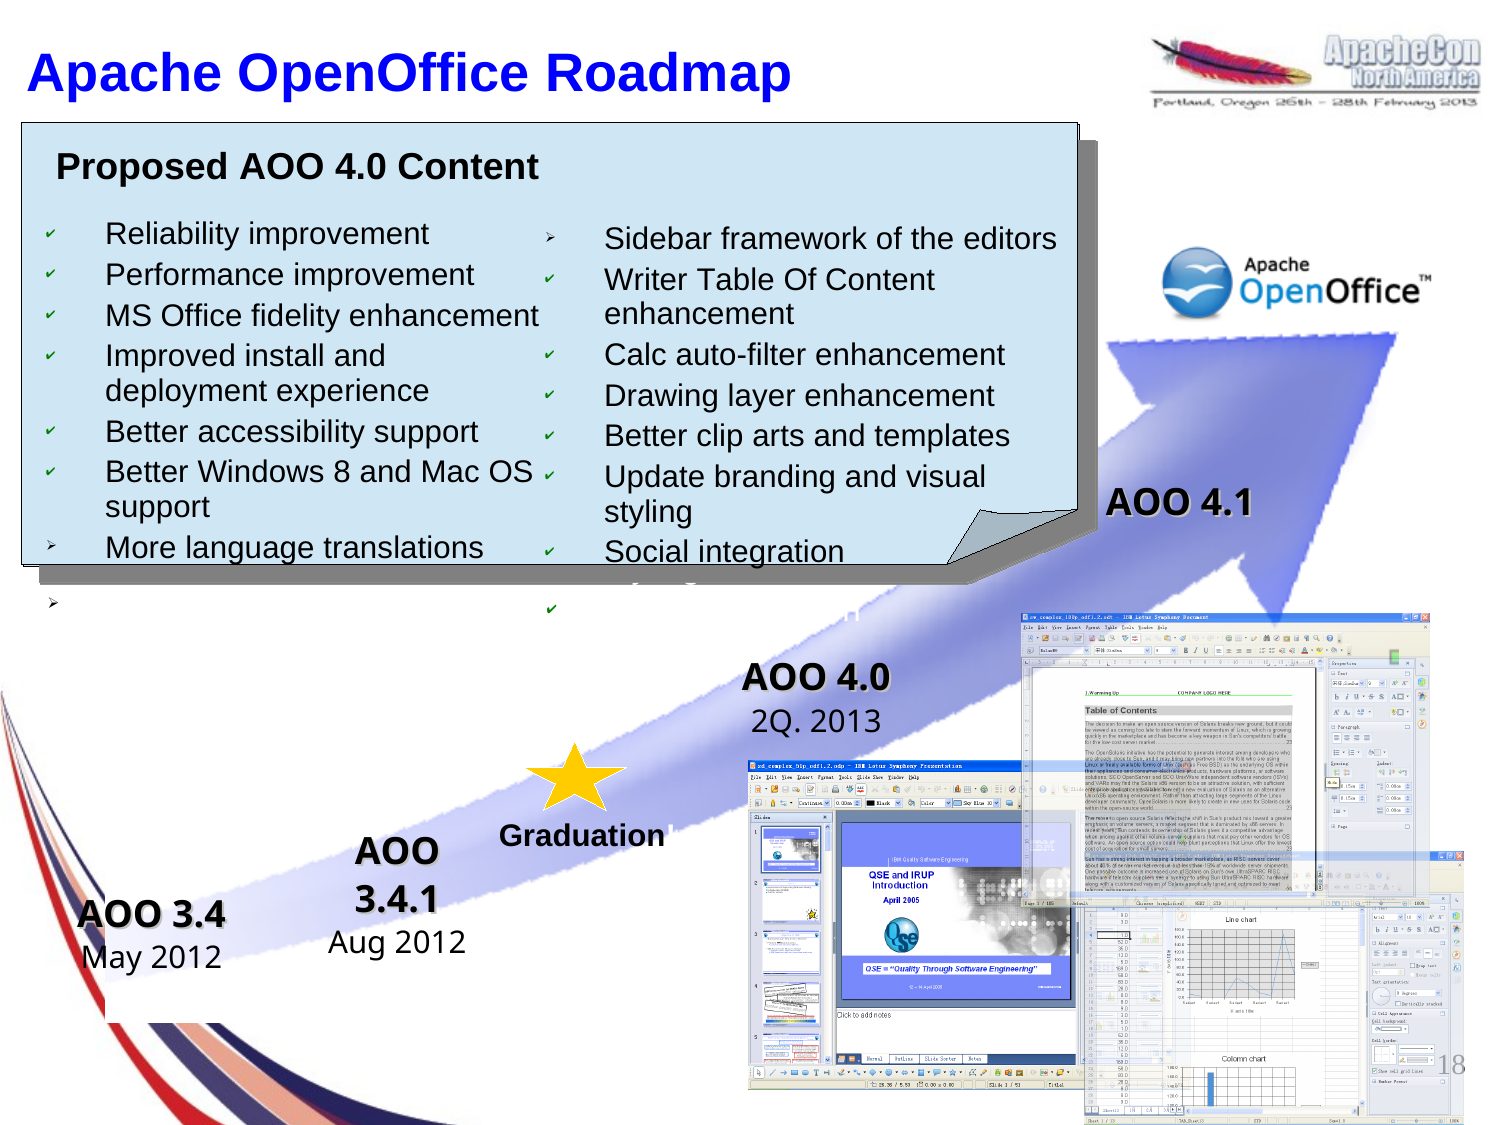

# Apache OpenOffice Roadmap
Proposed AOO 4.0 Content
Reliability improvement
Performance improvement
MS Office fidelity enhancement
Improved install and deployment experience
Better accessibility support
Better Windows 8 and Mac OS support
More language translations
Sidebar framework of the editors
Writer Table Of Content enhancement
Calc auto-filter enhancement
Drawing layer enhancement
Better clip arts and templates
Update branding and visual styling
Social integration
Proposed AOO 4.0 Content
Reliability improvement
Performance improvement
MS Office fidelity enhancement
Improved install and deployment experience
Better accessibility support
Better Windows 8 and Mac OS support
More language translations
Sidebar framework of the editors
Writer Table Of Content enhancement
Calc auto-filter enhancement
Drawing layer enhancement
Better clip arts and templates
Update branding and visual styling
Social integration
AOO 4.1
AOO 4.0
2Q. 2013
Graduation!
AOO 3.4.1
Aug 2012
AOO 3.4
May 2012
18